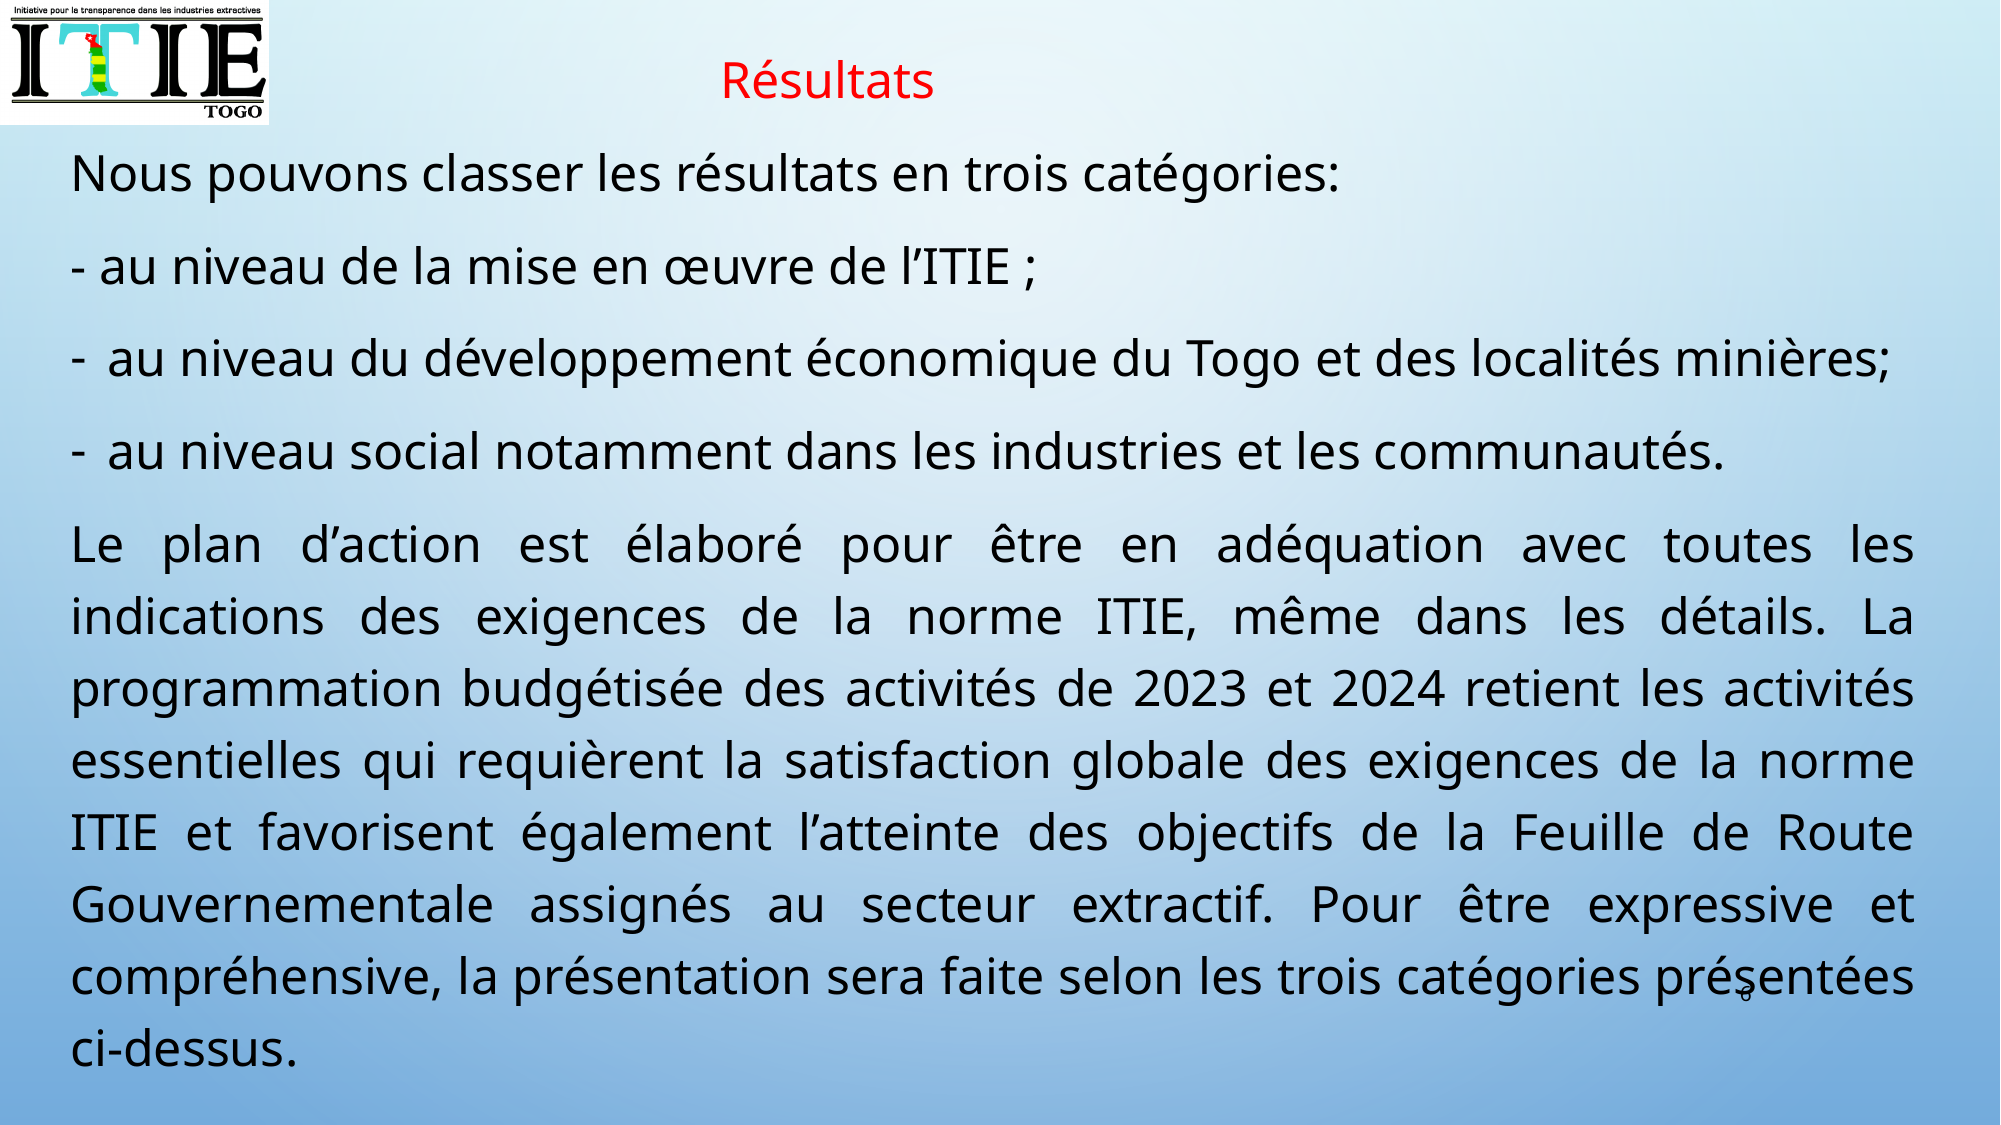

# Résultats
Nous pouvons classer les résultats en trois catégories:
- au niveau de la mise en œuvre de l’ITIE ;
au niveau du développement économique du Togo et des localités minières;
au niveau social notamment dans les industries et les communautés.
Le plan d’action est élaboré pour être en adéquation avec toutes les indications des exigences de la norme ITIE, même dans les détails. La programmation budgétisée des activités de 2023 et 2024 retient les activités essentielles qui requièrent la satisfaction globale des exigences de la norme ITIE et favorisent également l’atteinte des objectifs de la Feuille de Route Gouvernementale assignés au secteur extractif. Pour être expressive et compréhensive, la présentation sera faite selon les trois catégories présentées ci-dessus.